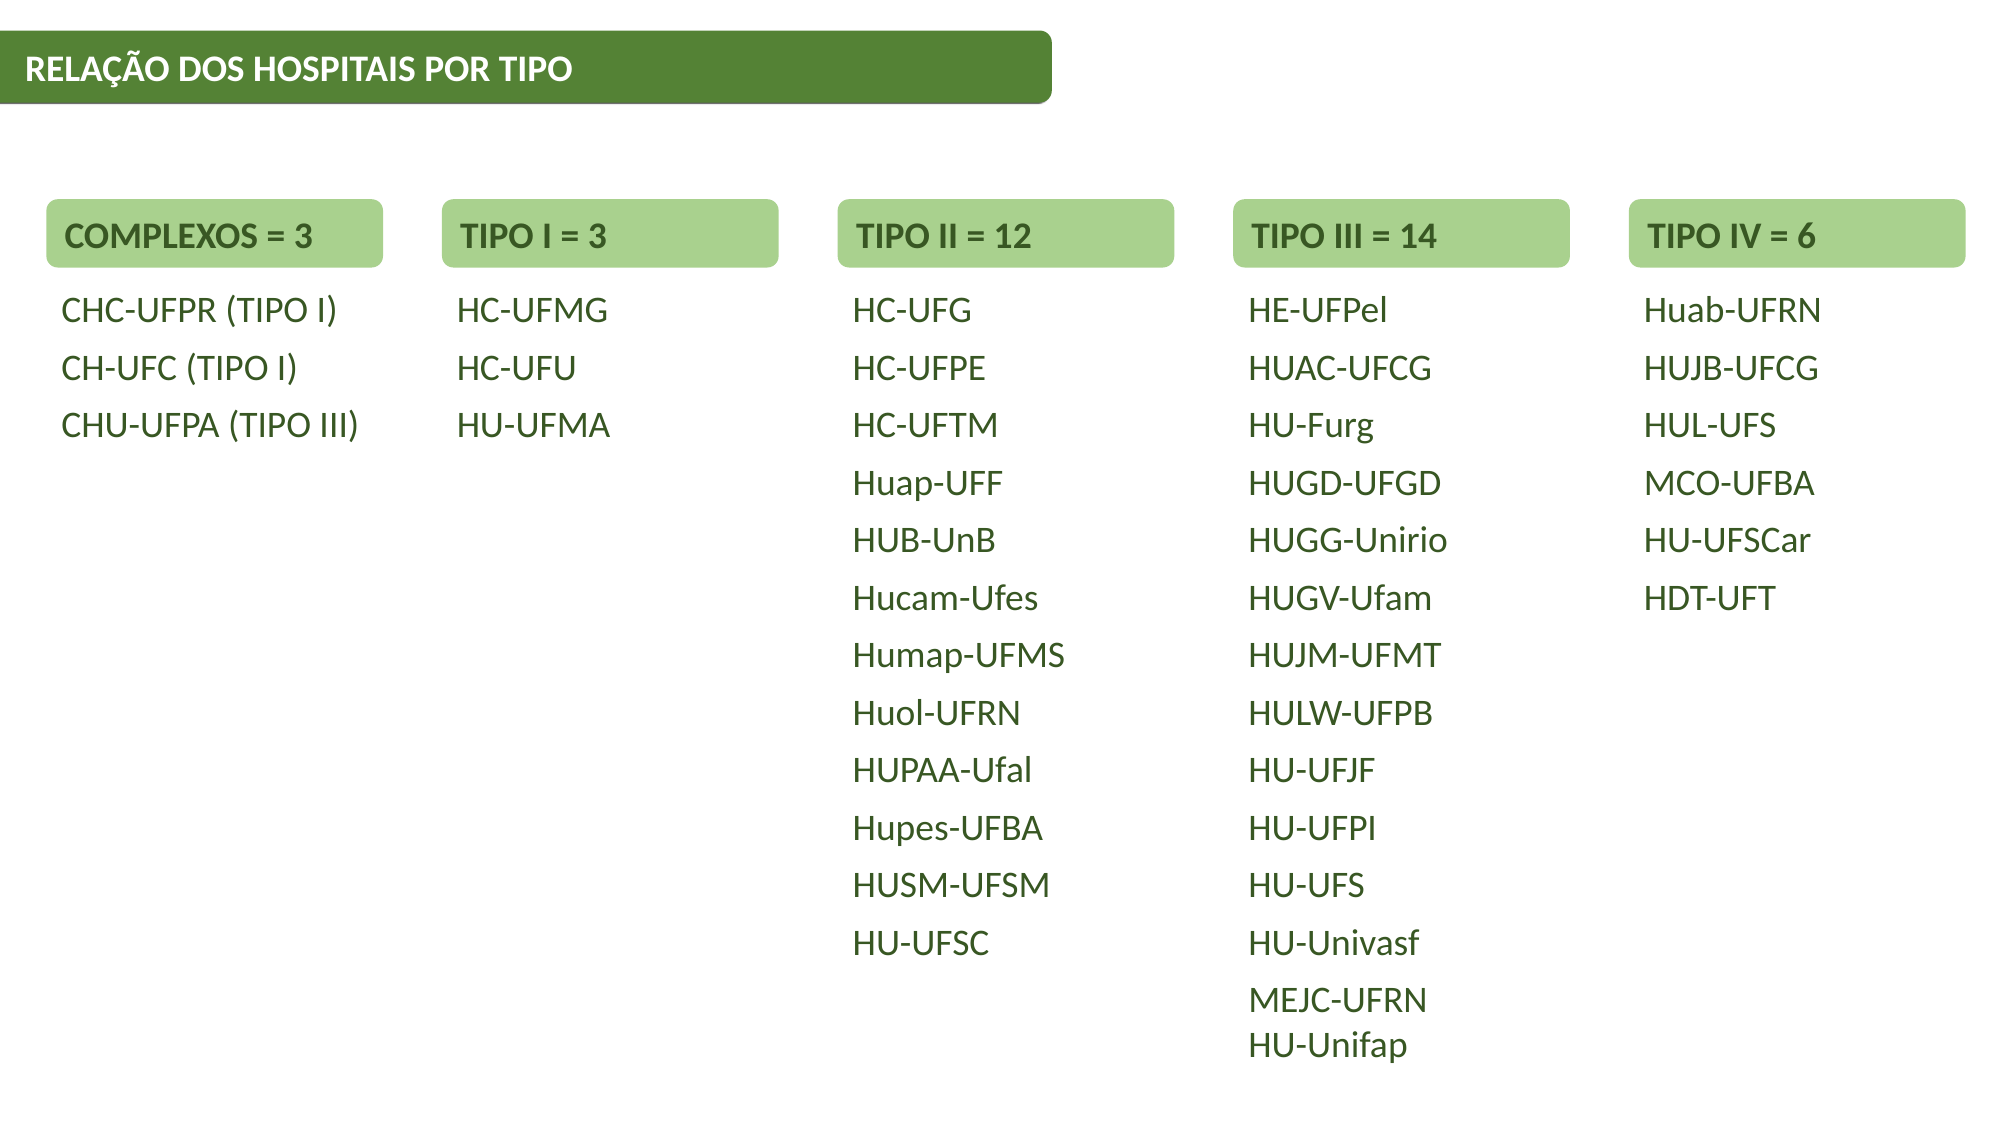

RELAÇÃO DOS HOSPITAIS POR TIPO
COMPLEXOS = 3
TIPO I = 3
TIPO II = 12
TIPO III = 14
TIPO IV = 6
CHC-UFPR (TIPO I)
CH-UFC (TIPO I)
CHU-UFPA (TIPO III)
HC-UFMG
HC-UFU
HU-UFMA
HC-UFG
HC-UFPE
HC-UFTM
Huap-UFF
HUB-UnB
Hucam-Ufes
Humap-UFMS
Huol-UFRN
HUPAA-Ufal
Hupes-UFBA
HUSM-UFSM
HU-UFSC
HE-UFPel
HUAC-UFCG
HU-Furg
HUGD-UFGD
HUGG-Unirio
HUGV-Ufam
HUJM-UFMT
HULW-UFPB
HU-UFJF
HU-UFPI
HU-UFS
HU-Univasf
MEJC-UFRN
HU-Unifap
Huab-UFRN
HUJB-UFCG
HUL-UFS
MCO-UFBA
HU-UFSCar
HDT-UFT